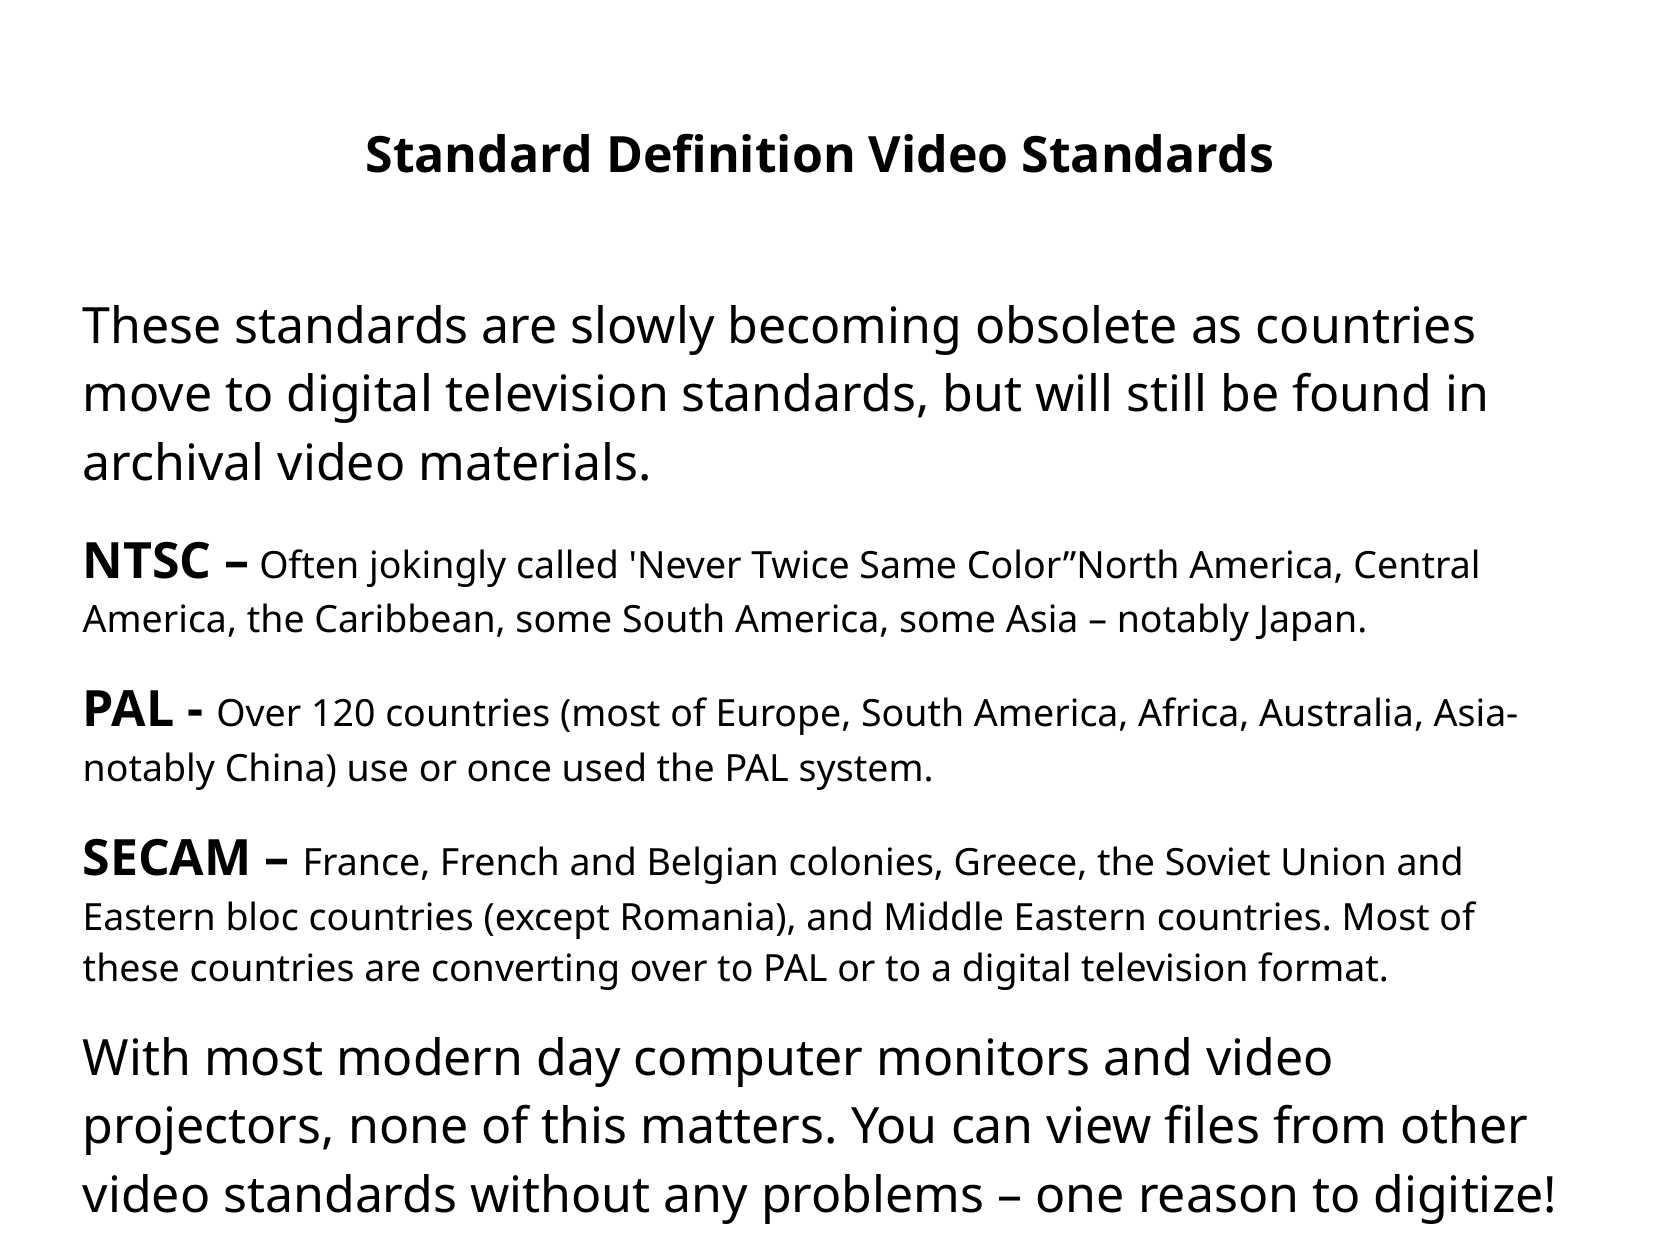

# Standard Definition Video Standards
These standards are slowly becoming obsolete as countries move to digital television standards, but will still be found in archival video materials.
NTSC – Often jokingly called 'Never Twice Same Color”North America, Central America, the Caribbean, some South America, some Asia – notably Japan.
PAL - Over 120 countries (most of Europe, South America, Africa, Australia, Asia- notably China) use or once used the PAL system.
SECAM – France, French and Belgian colonies, Greece, the Soviet Union and Eastern bloc countries (except Romania), and Middle Eastern countries. Most of these countries are converting over to PAL or to a digital television format.
With most modern day computer monitors and video projectors, none of this matters. You can view files from other video standards without any problems – one reason to digitize!